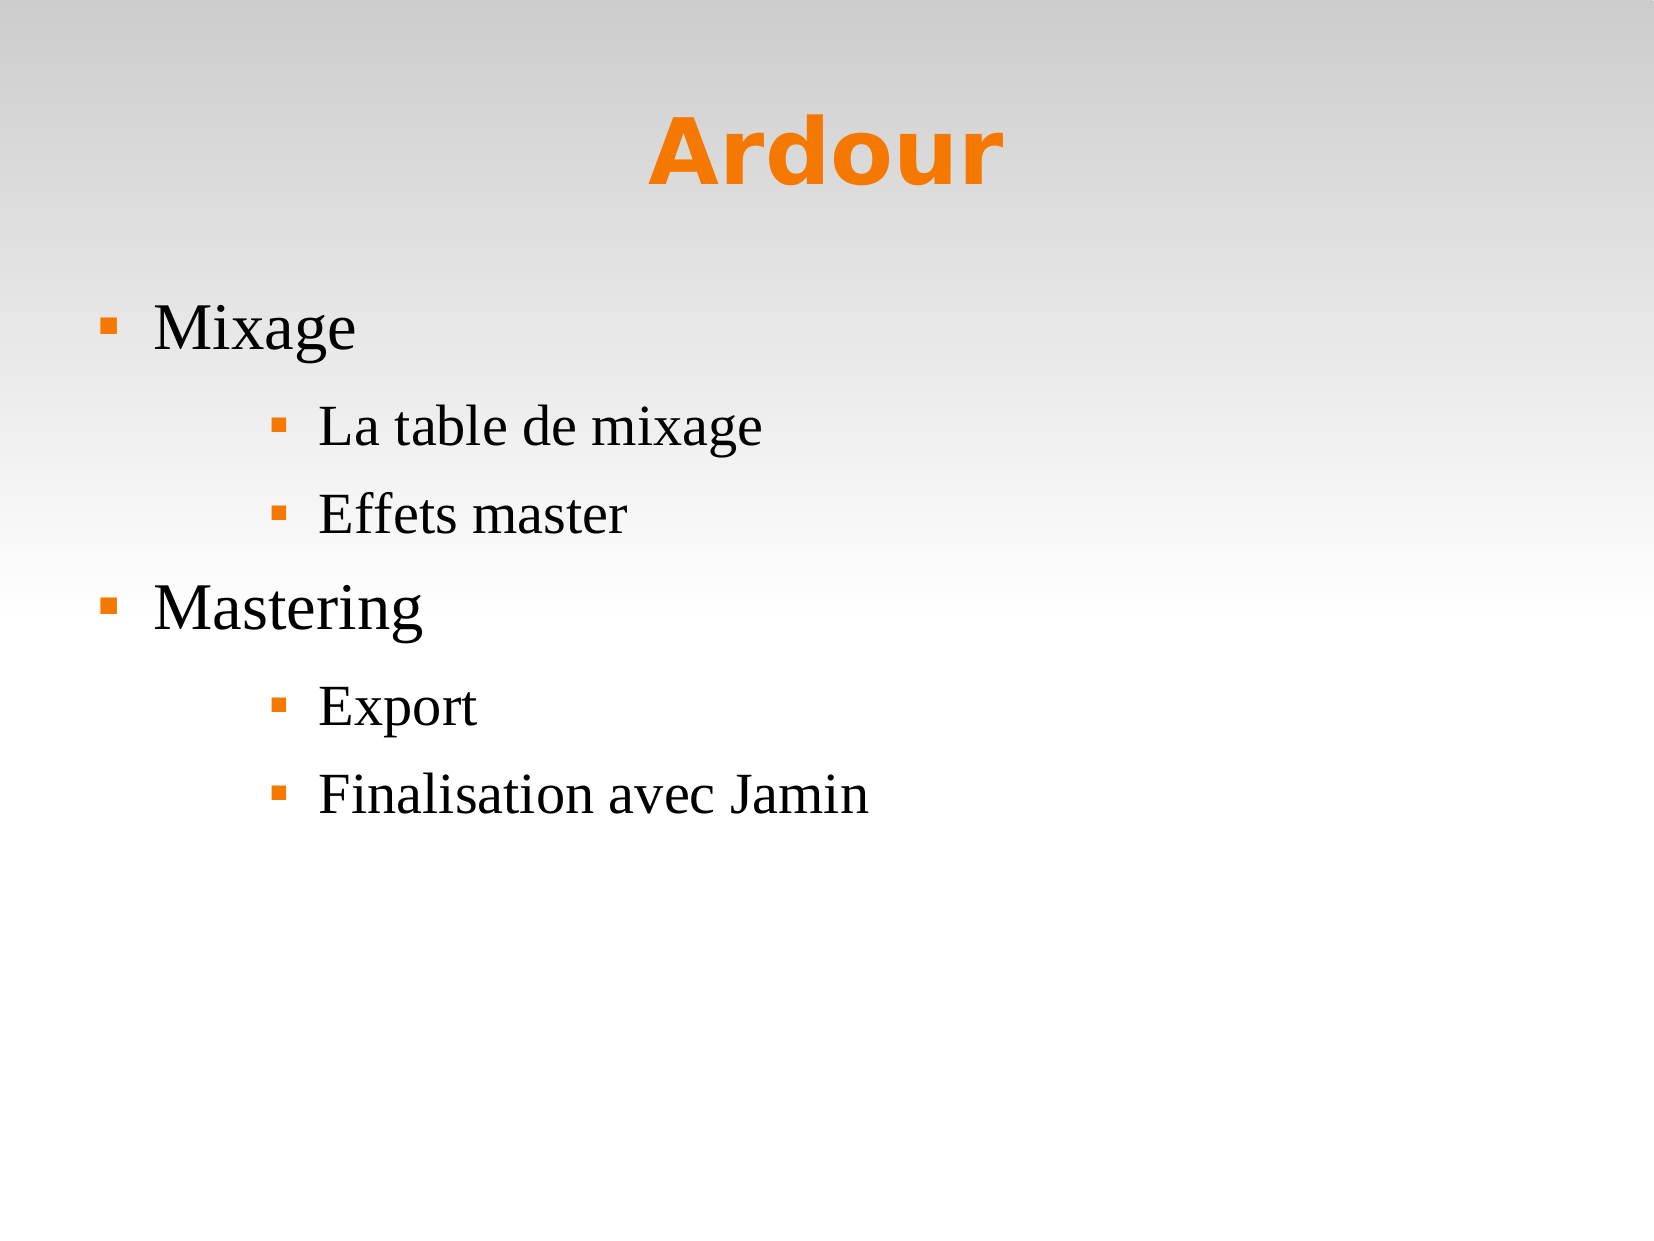

# Ardour
Mixage
La table de mixage
Effets master
Mastering
Export
Finalisation avec Jamin